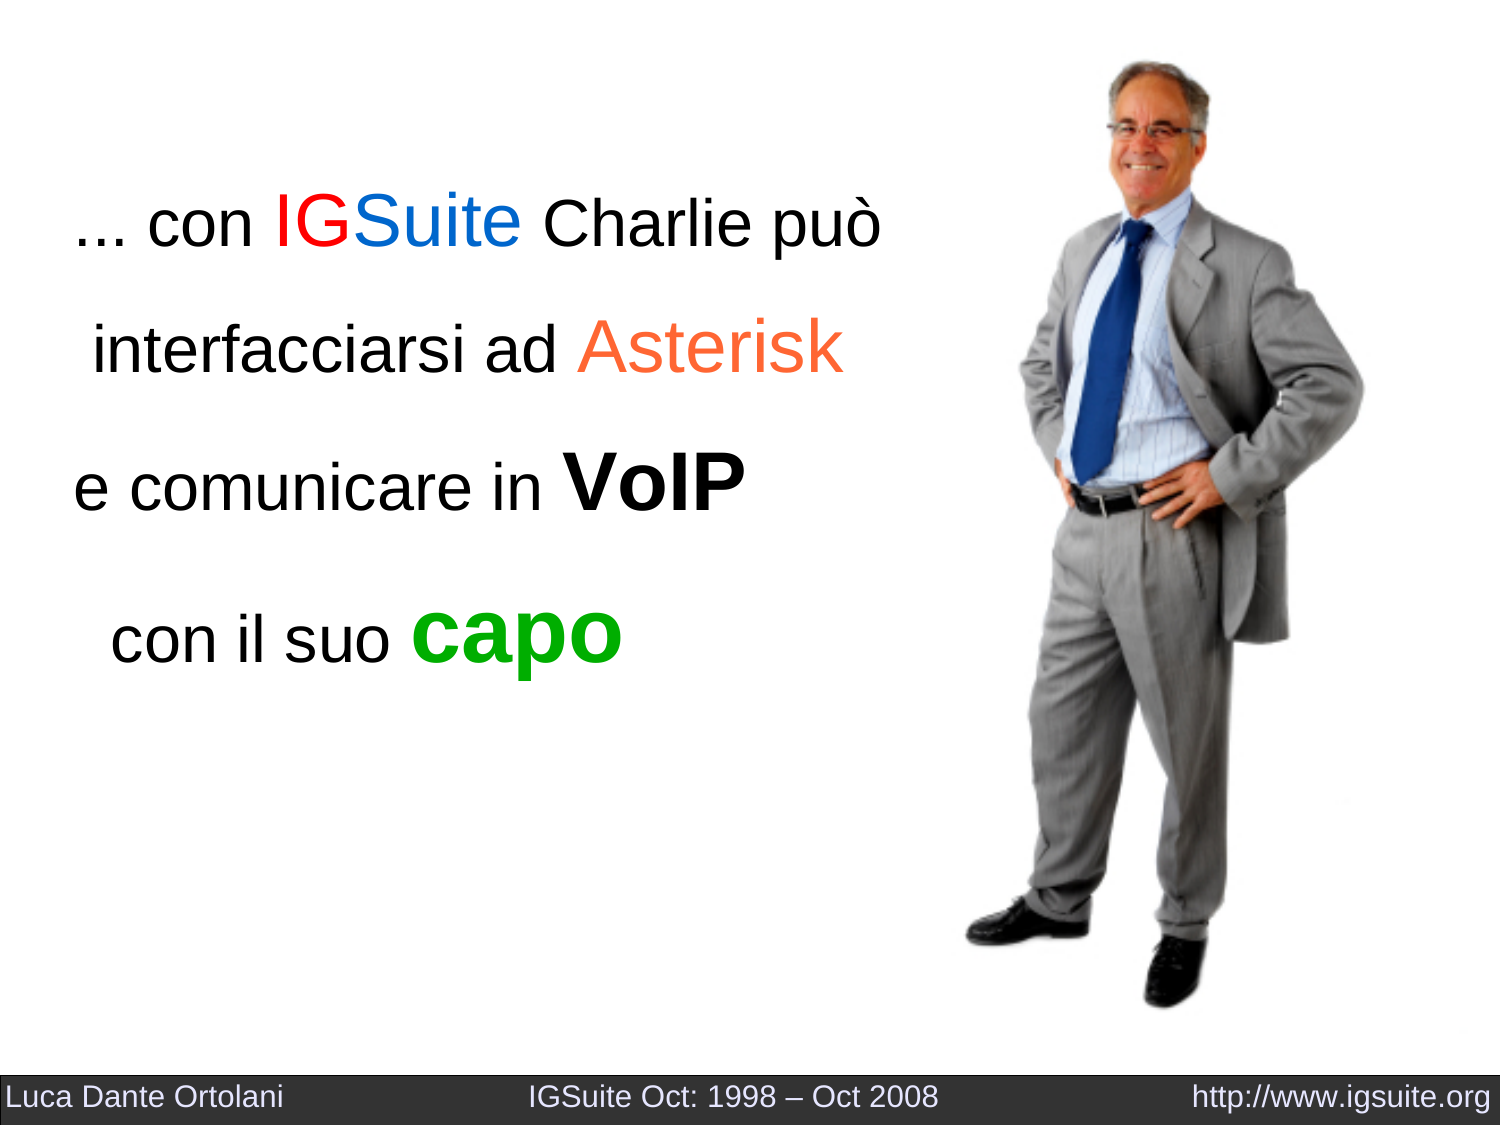

... con IGSuite Charlie può
 interfacciarsi ad Asterisk
e comunicare in VoIP
 con il suo capo
Luca Dante Ortolani IGSuite Oct: 1998 – Oct 2008 http://www.igsuite.org